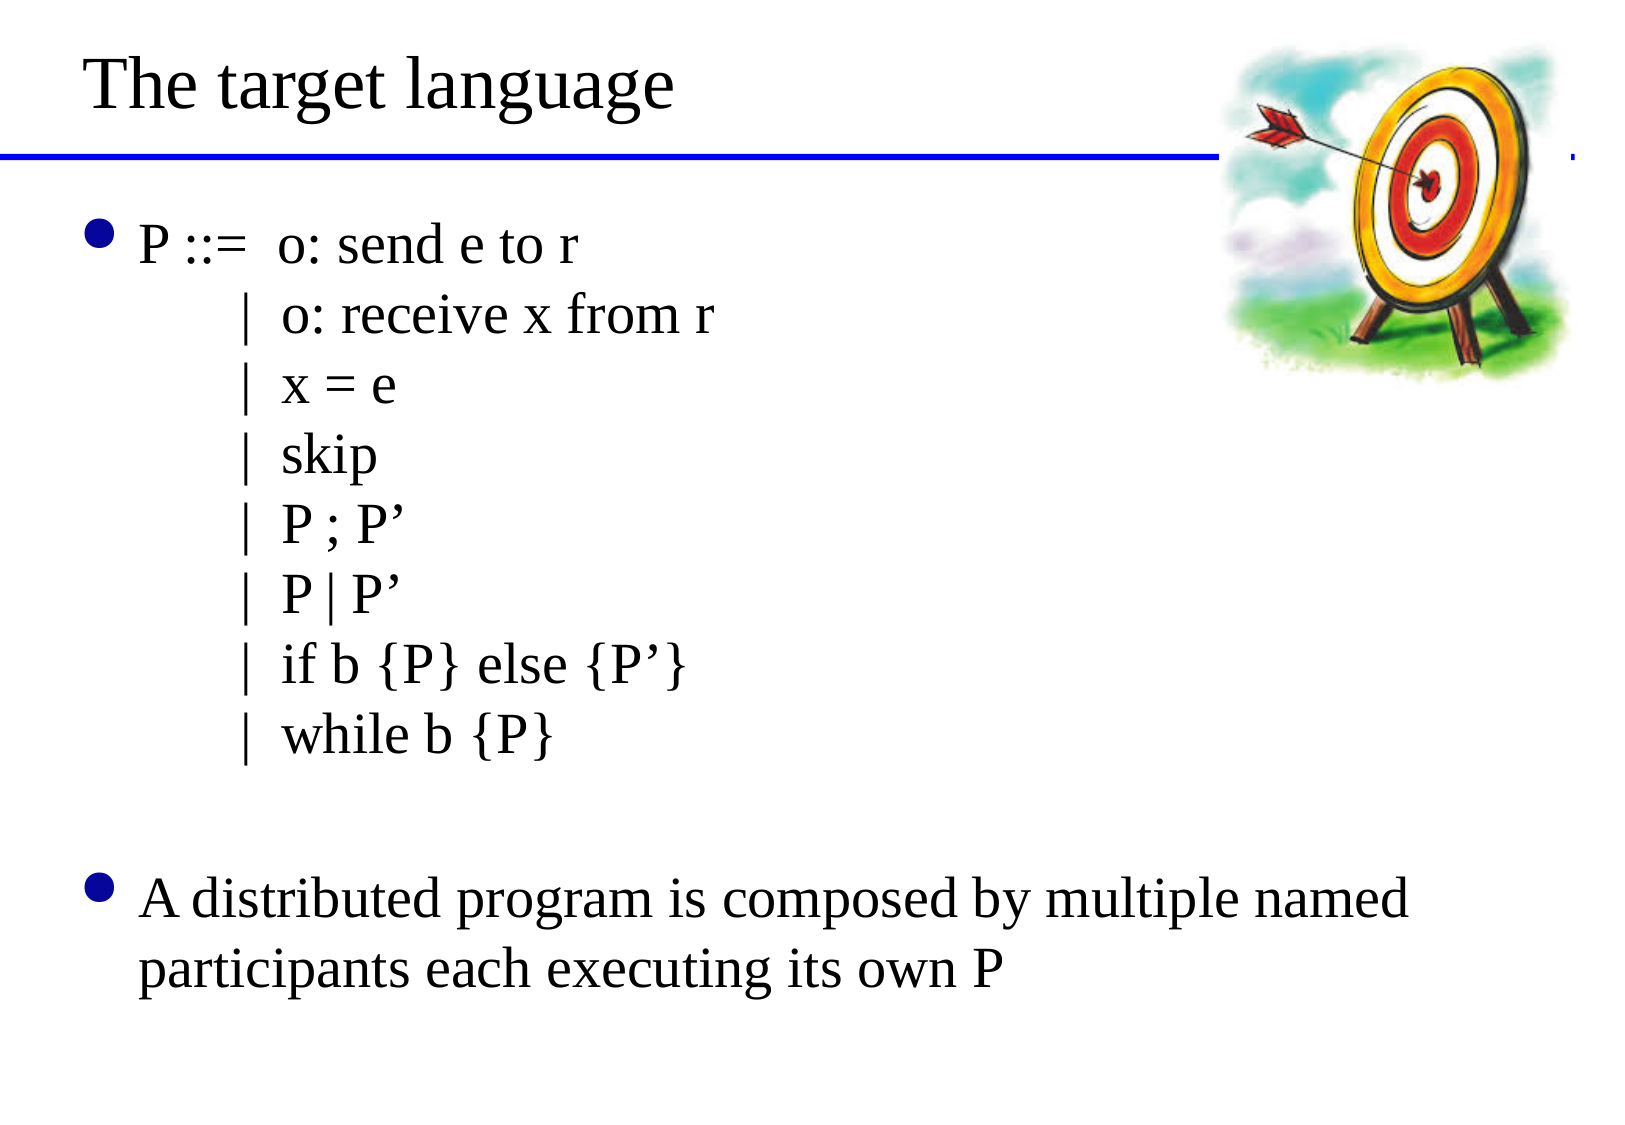

# The target language
P ::= o: send e to r
 | o: receive x from r
 | x = e
 | skip
 | P ; P’
 | P | P’
 | if b {P} else {P’}
 | while b {P}
A distributed program is composed by multiple named participants each executing its own P